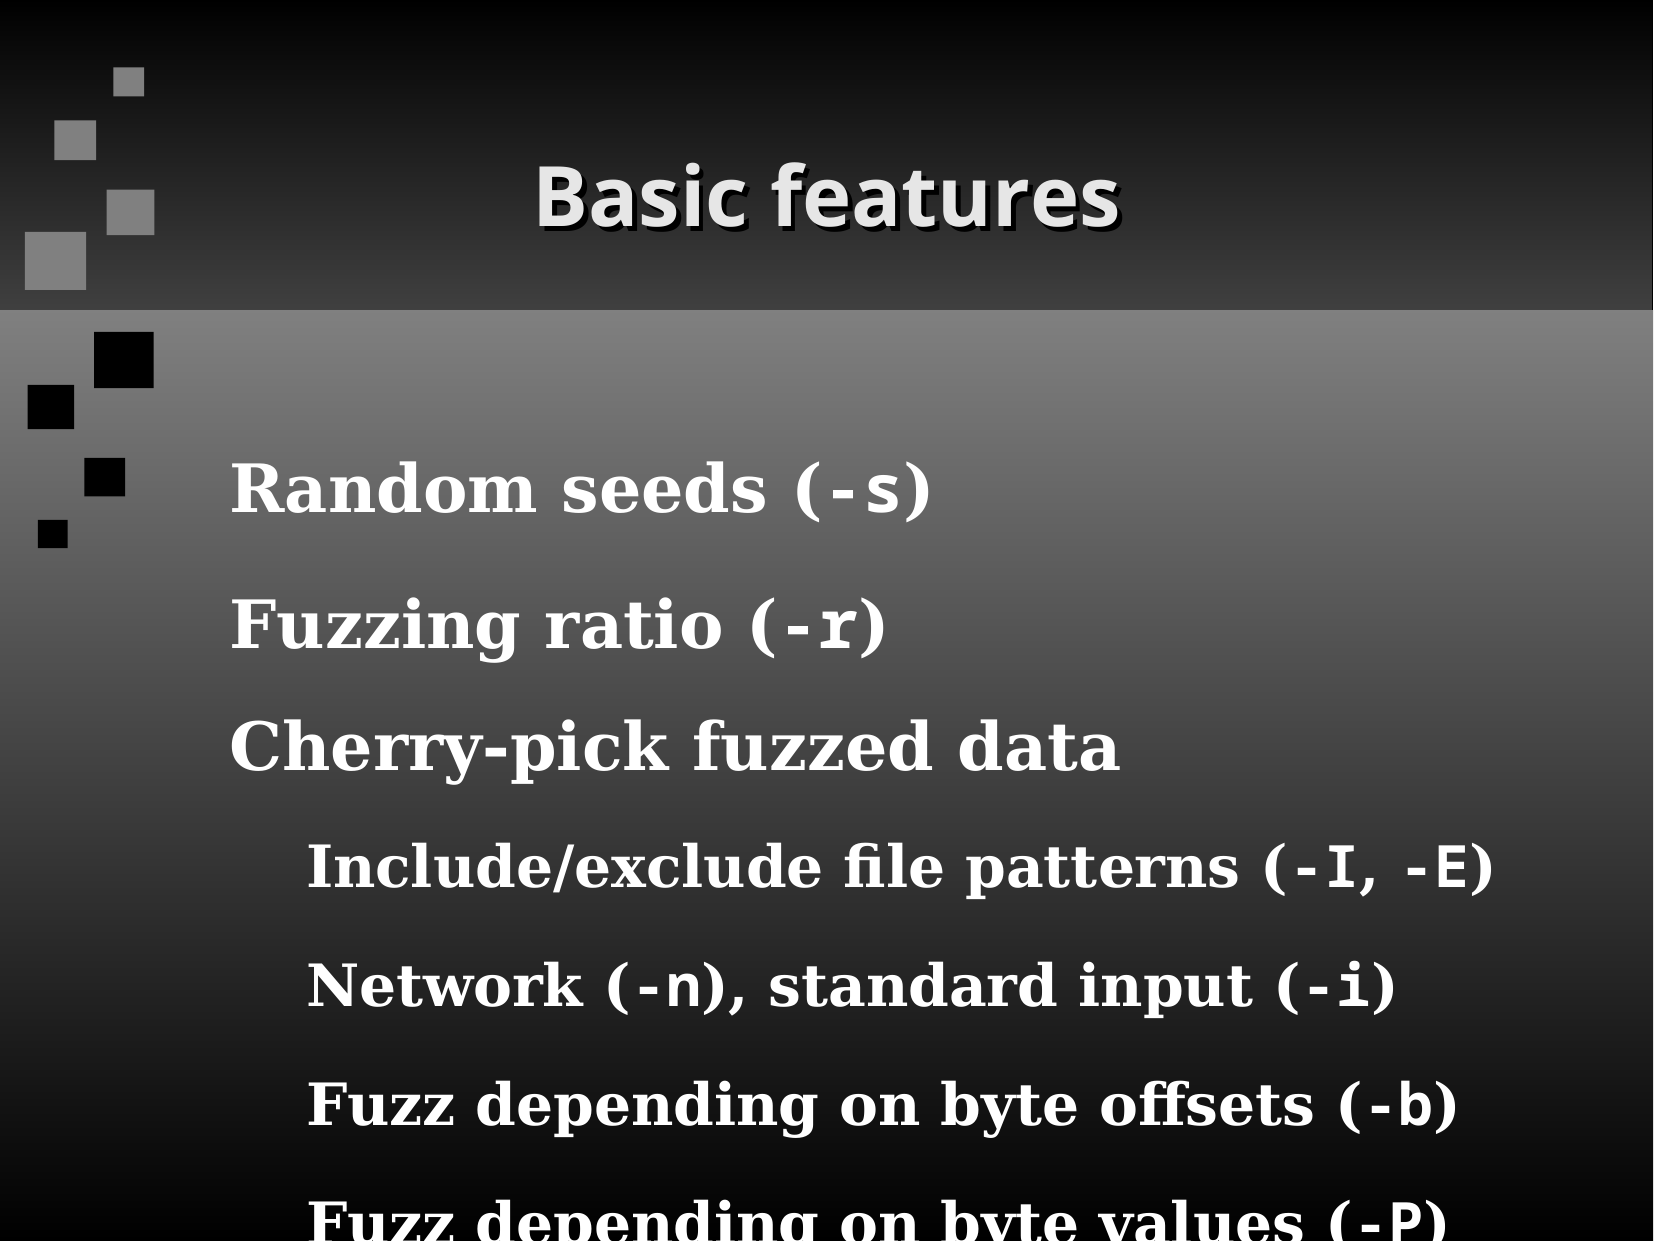

# Basic features
Random seeds (-s)
Fuzzing ratio (-r)
Cherry-pick fuzzed data
Include/exclude file patterns (-I, -E)
Network (-n), standard input (-i)
Fuzz depending on byte offsets (-b)
Fuzz depending on byte values (-P)